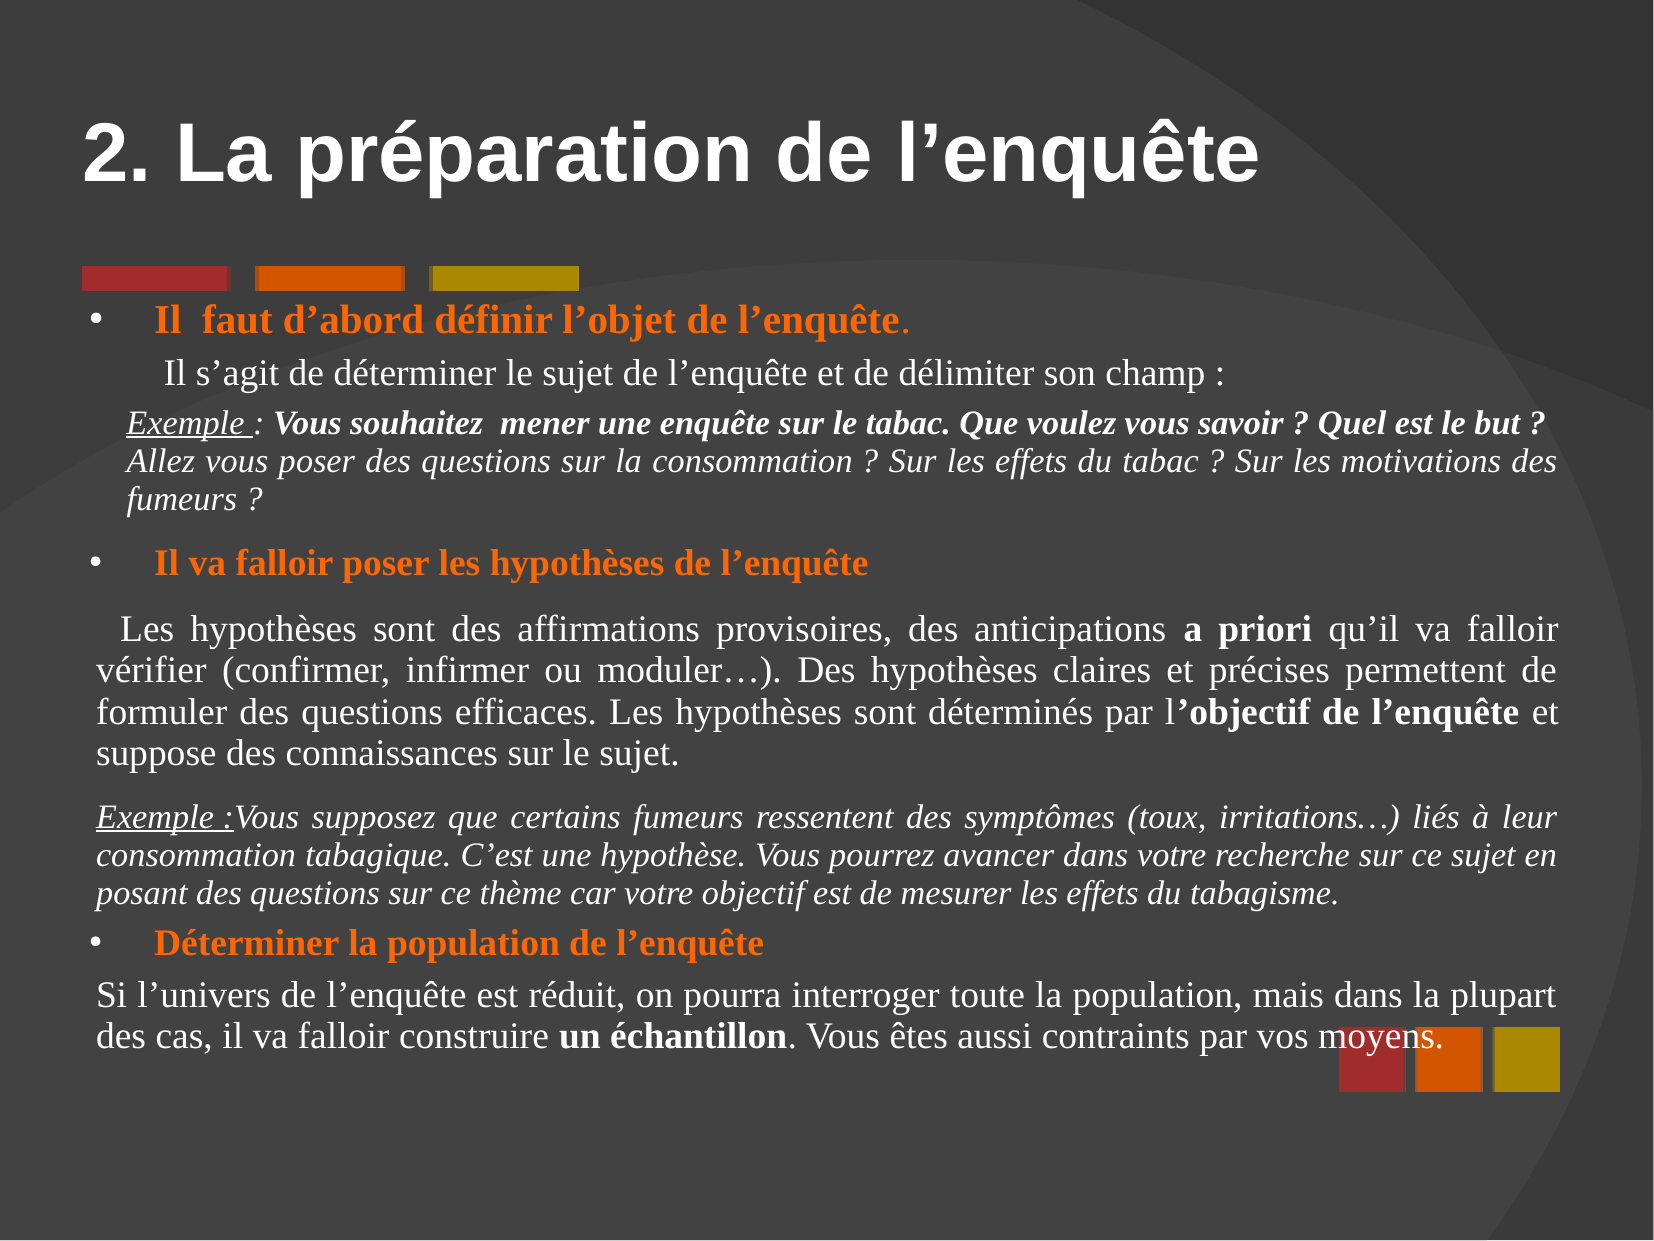

# 2. La préparation de l’enquête
Il faut d’abord définir l’objet de l’enquête.
 Il s’agit de déterminer le sujet de l’enquête et de délimiter son champ :
Exemple : Vous souhaitez mener une enquête sur le tabac. Que voulez vous savoir ? Quel est le but ?
Allez vous poser des questions sur la consommation ? Sur les effets du tabac ? Sur les motivations des fumeurs ?
Il va falloir poser les hypothèses de l’enquête
Les hypothèses sont des affirmations provisoires, des anticipations a priori qu’il va falloir vérifier (confirmer, infirmer ou moduler…). Des hypothèses claires et précises permettent de formuler des questions efficaces. Les hypothèses sont déterminés par l’objectif de l’enquête et suppose des connaissances sur le sujet.
Exemple :Vous supposez que certains fumeurs ressentent des symptômes (toux, irritations…) liés à leur consommation tabagique. C’est une hypothèse. Vous pourrez avancer dans votre recherche sur ce sujet en posant des questions sur ce thème car votre objectif est de mesurer les effets du tabagisme.
Déterminer la population de l’enquête
Si l’univers de l’enquête est réduit, on pourra interroger toute la population, mais dans la plupart des cas, il va falloir construire un échantillon. Vous êtes aussi contraints par vos moyens.